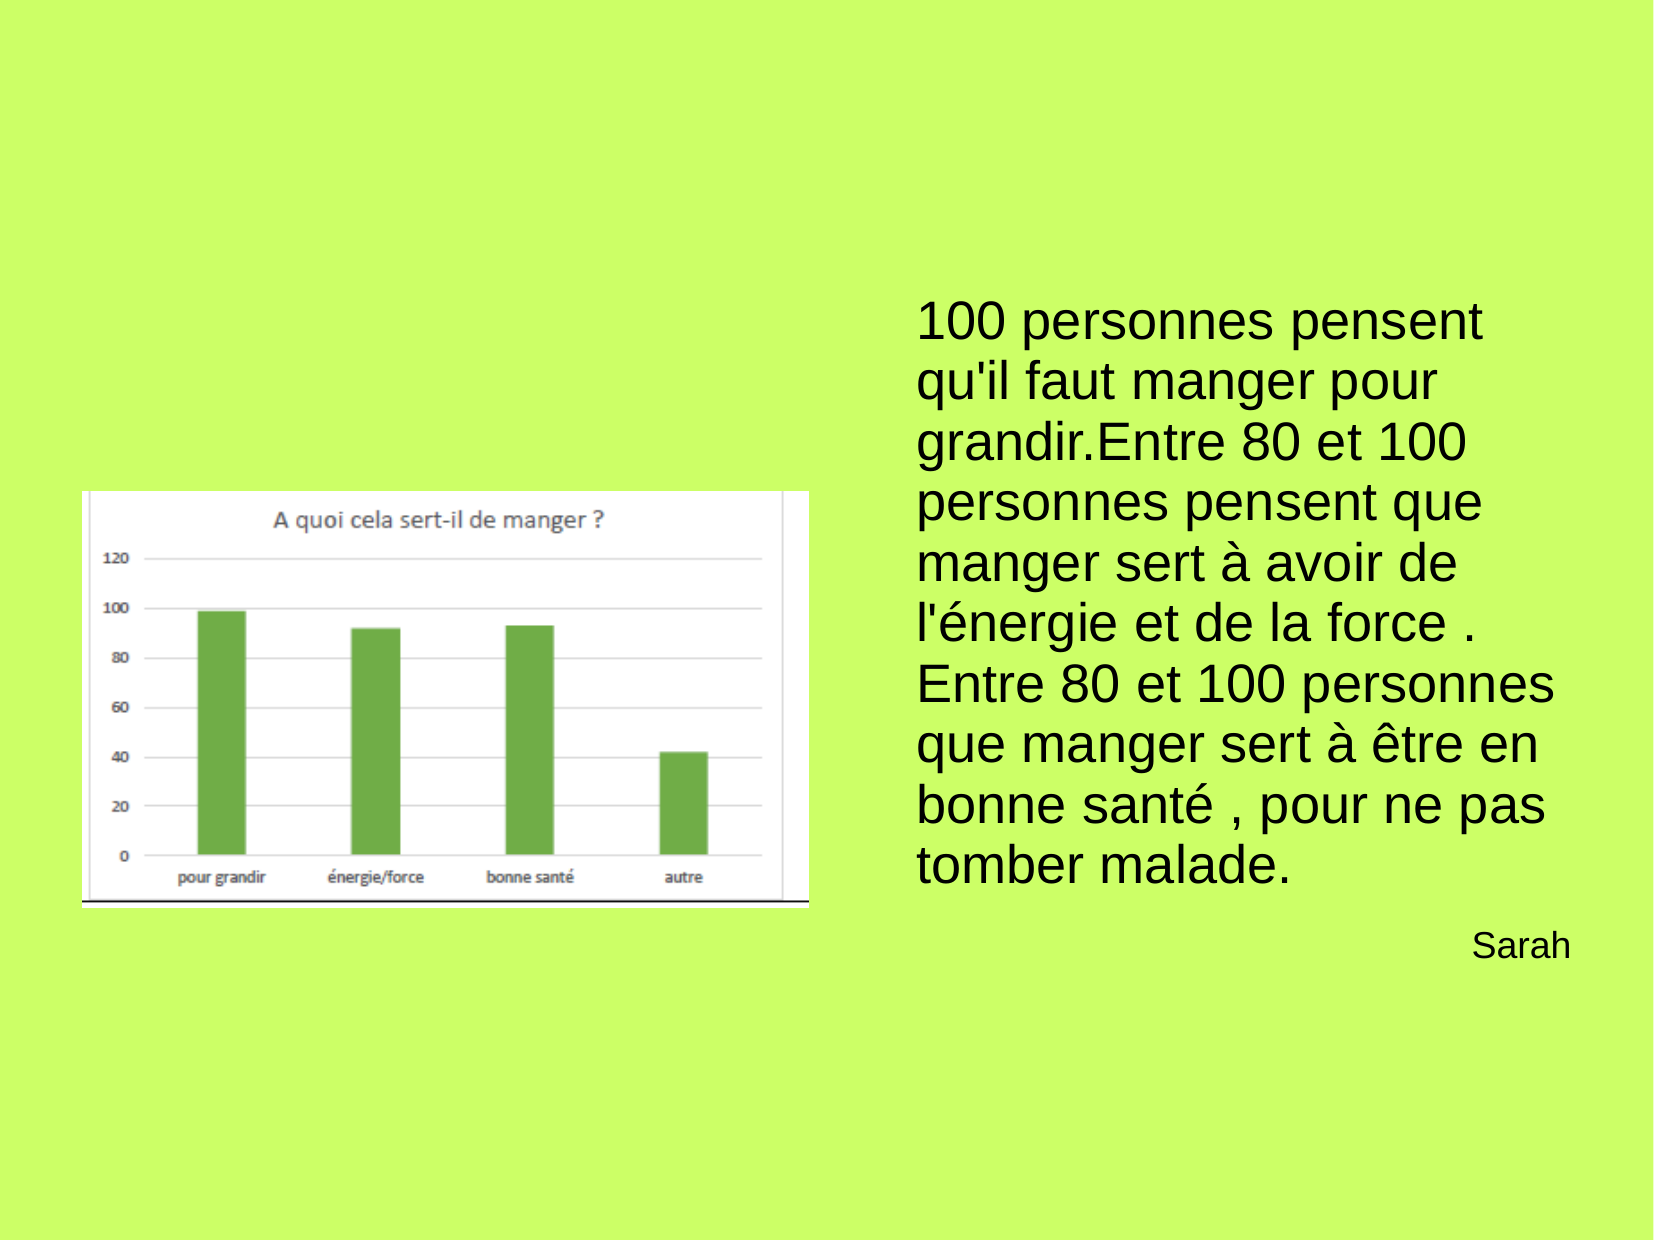

#
100 personnes pensent qu'il faut manger pour grandir.Entre 80 et 100 personnes pensent que manger sert à avoir de l'énergie et de la force . Entre 80 et 100 personnes que manger sert à être en bonne santé , pour ne pas tomber malade.
Sarah